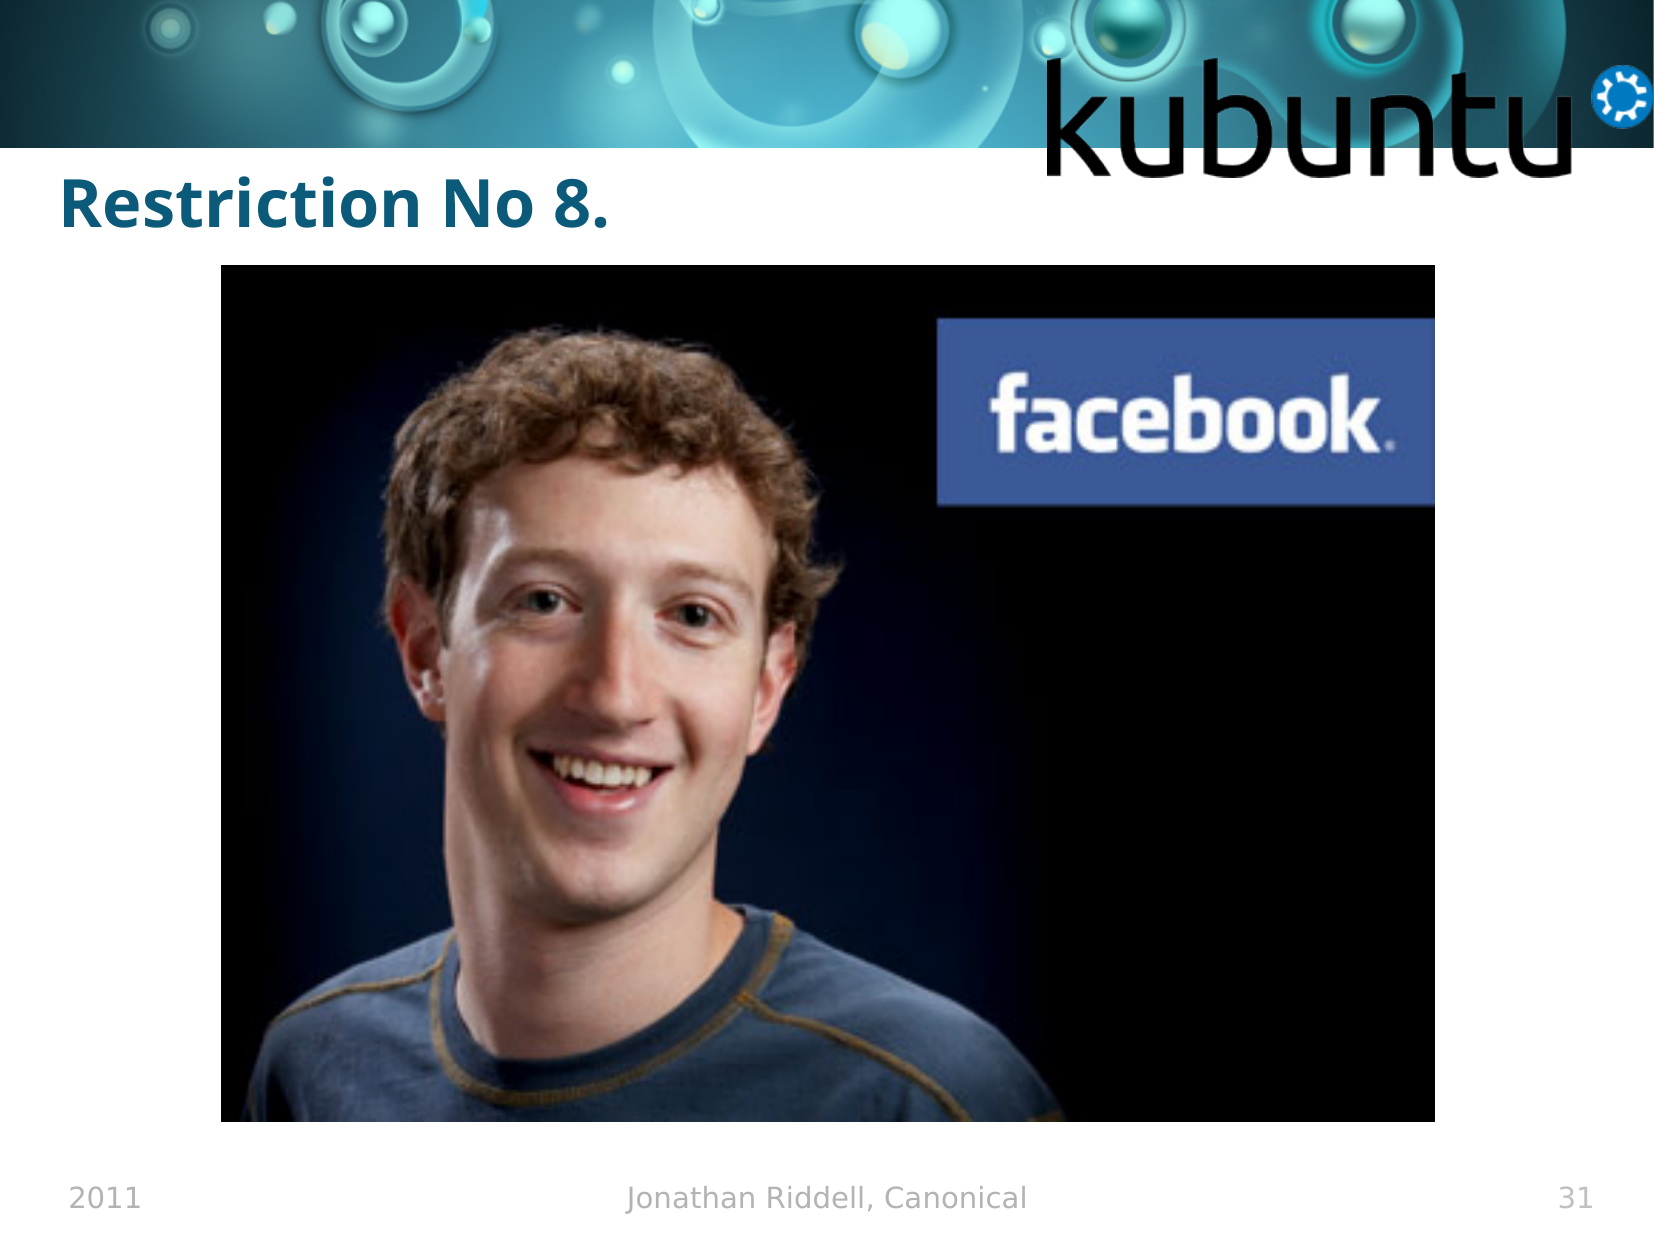

# Restriction No 8.
Name
www.kde.org
31